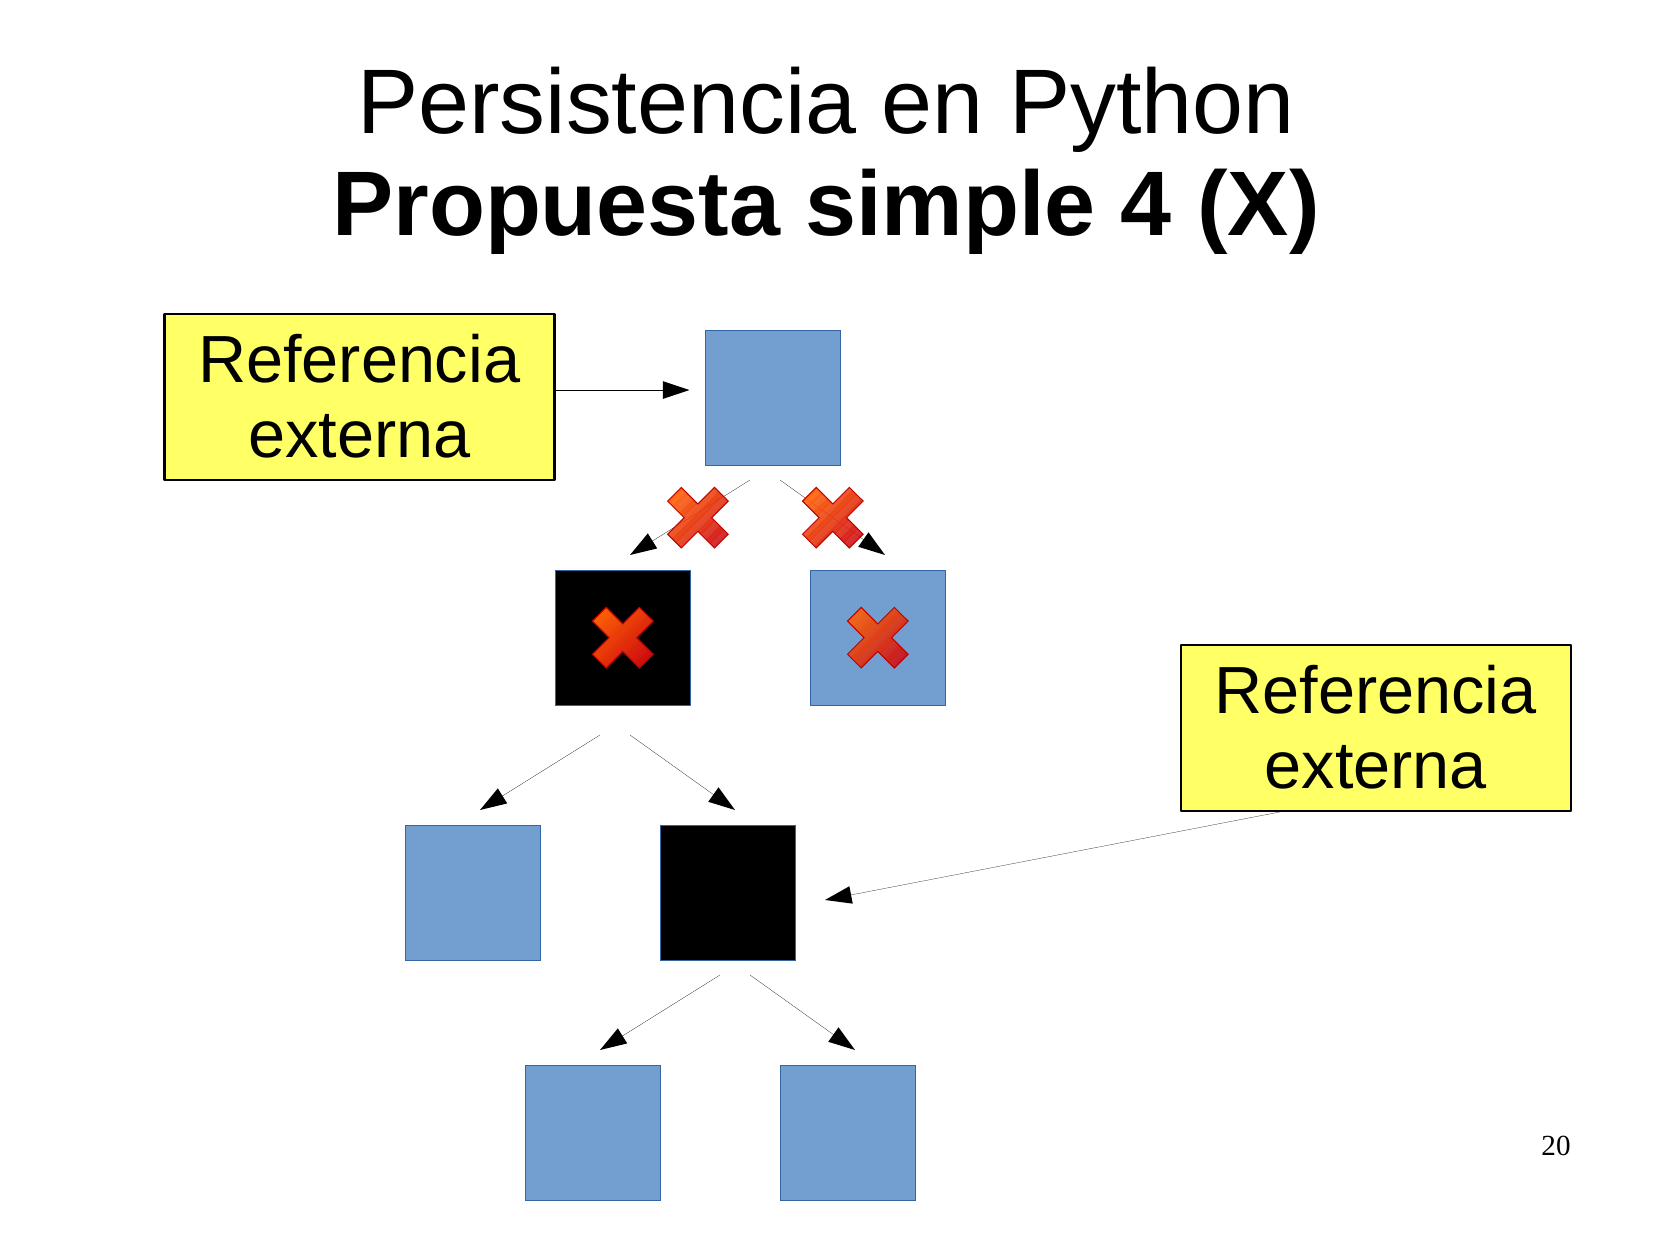

# Persistencia en Python Propuesta simple 4 (X)
Referencia externa
Referencia externa
20